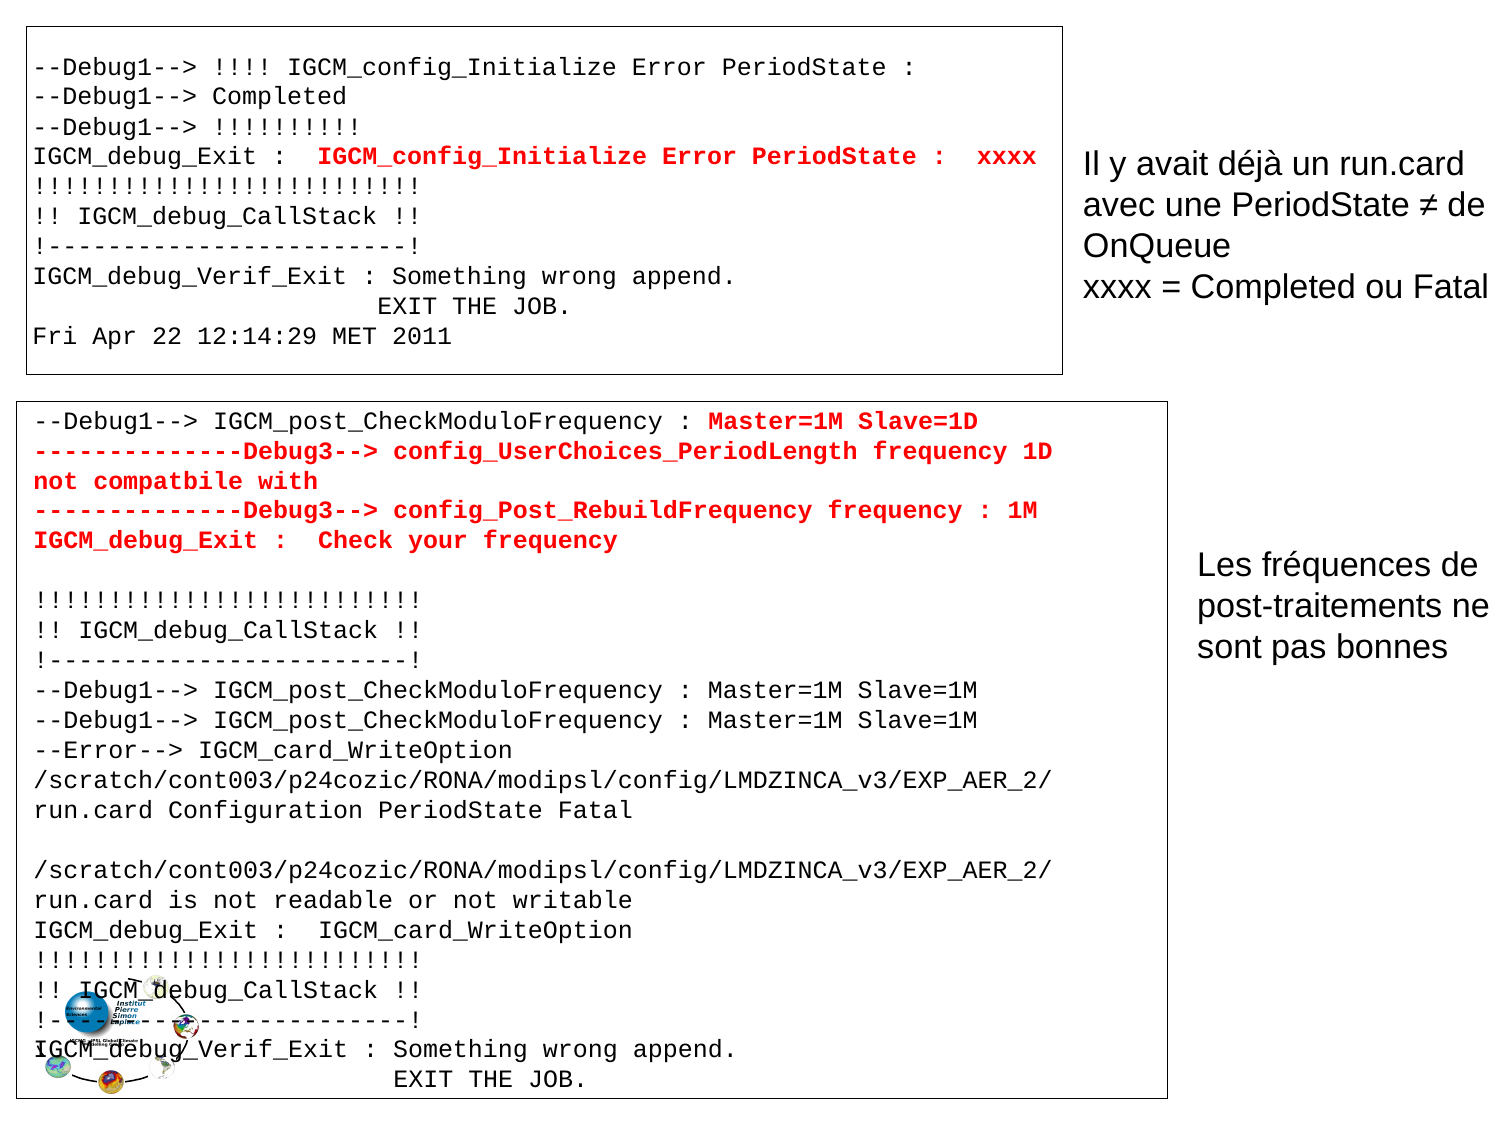

--Debug1--> !!!! IGCM_config_Initialize Error PeriodState :
--Debug1--> Completed
--Debug1--> !!!!!!!!!!
IGCM_debug_Exit : IGCM_config_Initialize Error PeriodState : xxxx
!!!!!!!!!!!!!!!!!!!!!!!!!!
!! IGCM_debug_CallStack !!
!------------------------!
IGCM_debug_Verif_Exit : Something wrong append.
 EXIT THE JOB.
Fri Apr 22 12:14:29 MET 2011
Il y avait déjà un run.card
avec une PeriodState ≠ de
OnQueue
xxxx = Completed ou Fatal
--Debug1--> IGCM_post_CheckModuloFrequency : Master=1M Slave=1D
--------------Debug3--> config_UserChoices_PeriodLength frequency 1D not compatbile with
--------------Debug3--> config_Post_RebuildFrequency frequency : 1M
IGCM_debug_Exit : Check your frequency
!!!!!!!!!!!!!!!!!!!!!!!!!!
!! IGCM_debug_CallStack !!
!------------------------!
--Debug1--> IGCM_post_CheckModuloFrequency : Master=1M Slave=1M
--Debug1--> IGCM_post_CheckModuloFrequency : Master=1M Slave=1M
--Error--> IGCM_card_WriteOption /scratch/cont003/p24cozic/RONA/modipsl/config/LMDZINCA_v3/EXP_AER_2/run.card Configuration PeriodState Fatal
 /scratch/cont003/p24cozic/RONA/modipsl/config/LMDZINCA_v3/EXP_AER_2/run.card is not readable or not writable
IGCM_debug_Exit : IGCM_card_WriteOption
!!!!!!!!!!!!!!!!!!!!!!!!!!
!! IGCM_debug_CallStack !!
!------------------------!
IGCM_debug_Verif_Exit : Something wrong append.
 EXIT THE JOB.
Les fréquences de
post-traitements ne
sont pas bonnes